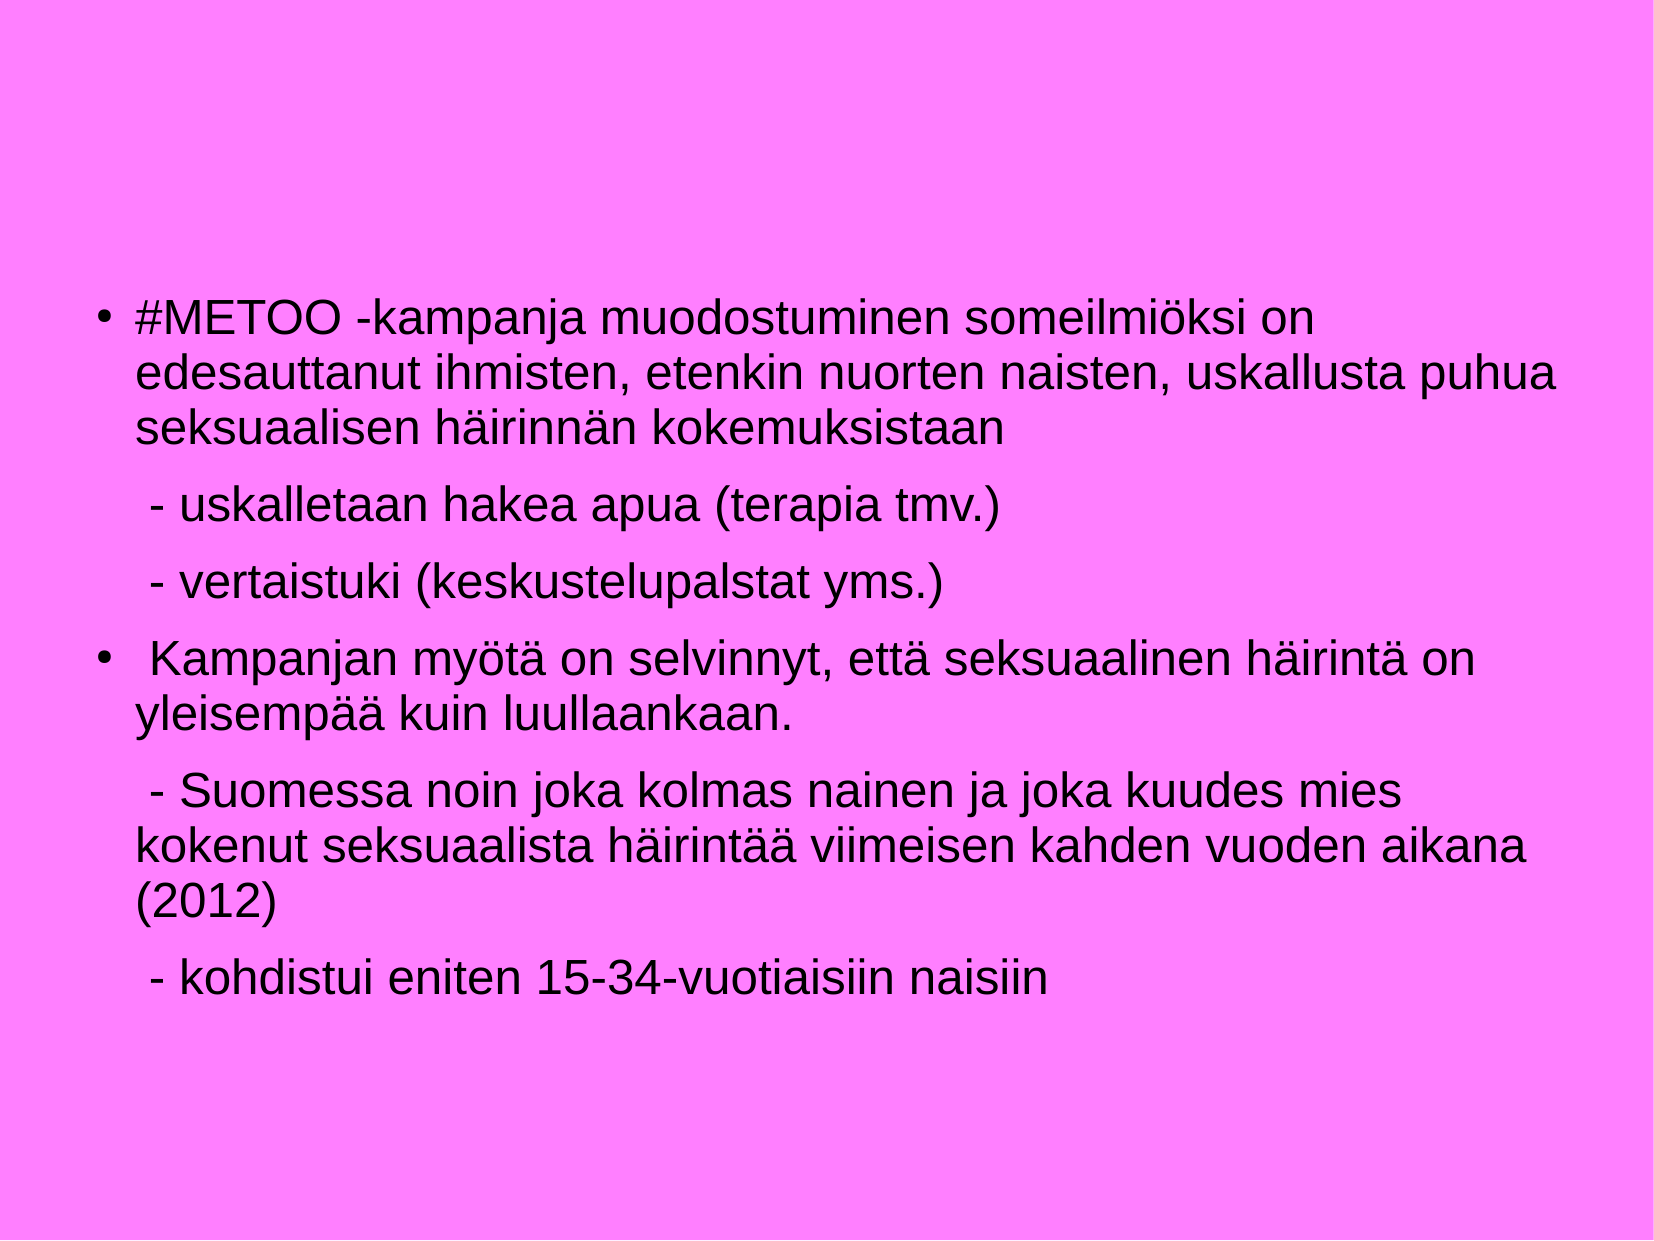

#
#METOO -kampanja muodostuminen someilmiöksi on edesauttanut ihmisten, etenkin nuorten naisten, uskallusta puhua seksuaalisen häirinnän kokemuksistaan
 - uskalletaan hakea apua (terapia tmv.)
 - vertaistuki (keskustelupalstat yms.)
 Kampanjan myötä on selvinnyt, että seksuaalinen häirintä on yleisempää kuin luullaankaan.
 - Suomessa noin joka kolmas nainen ja joka kuudes mies kokenut seksuaalista häirintää viimeisen kahden vuoden aikana (2012)
 - kohdistui eniten 15-34-vuotiaisiin naisiin